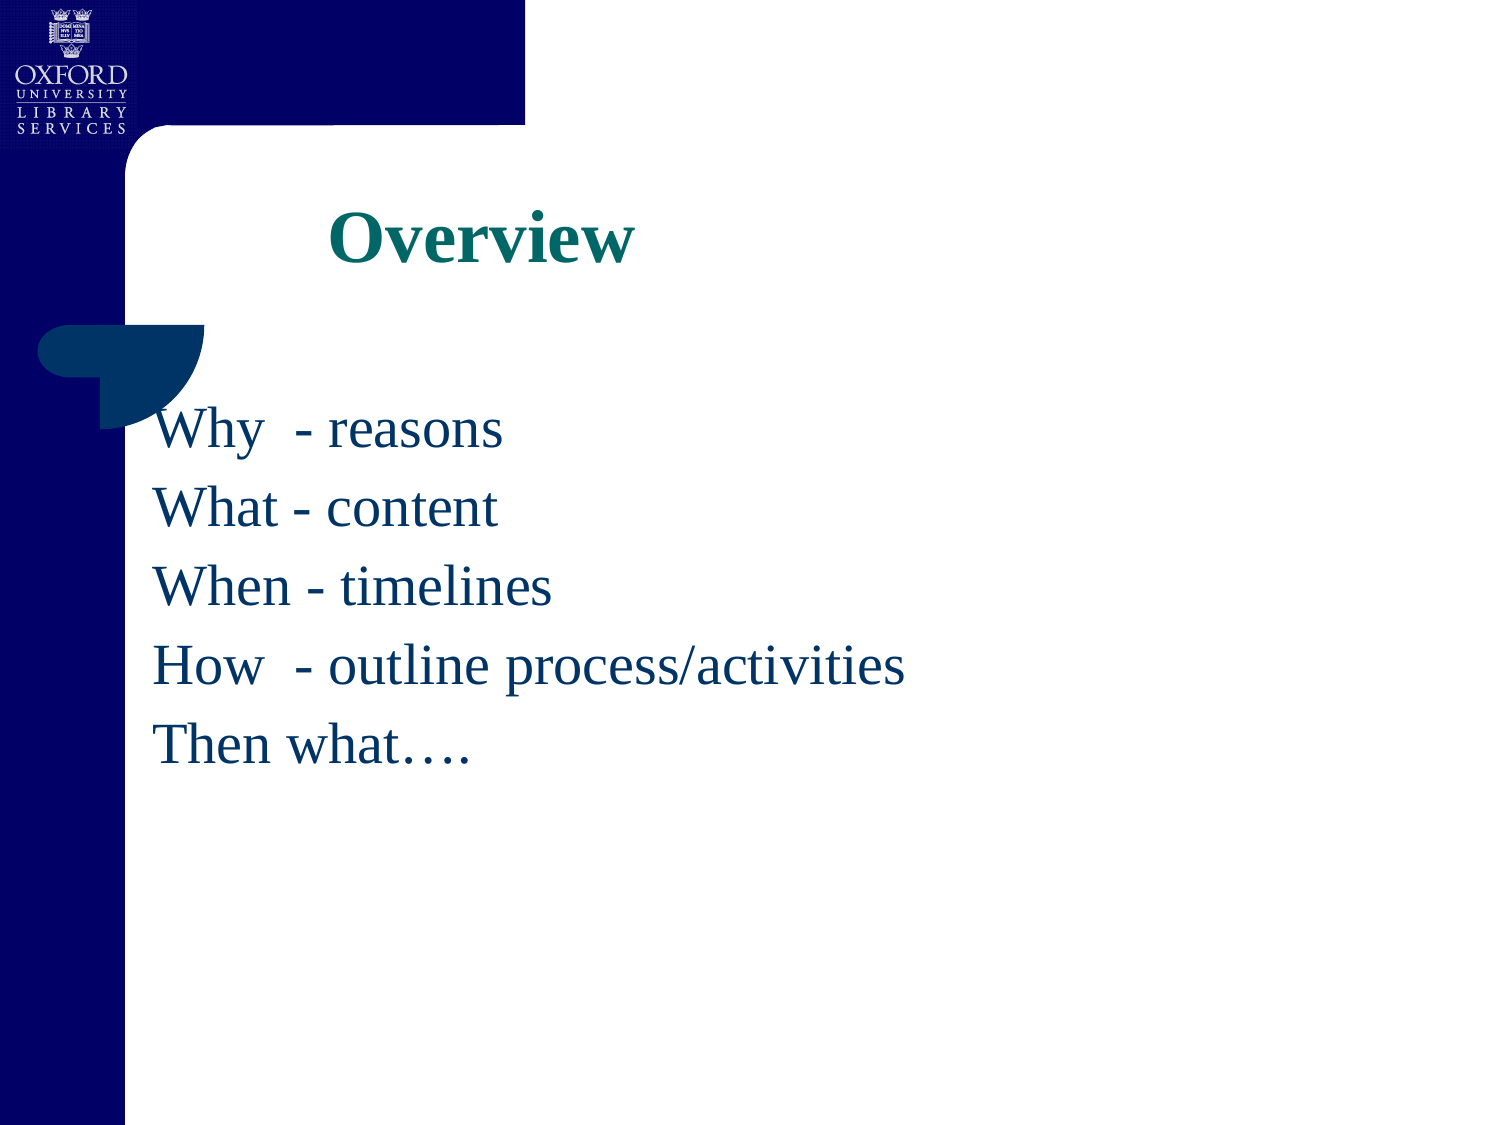

# Overview
Why - reasons
What - content
When - timelines
How - outline process/activities
Then what….